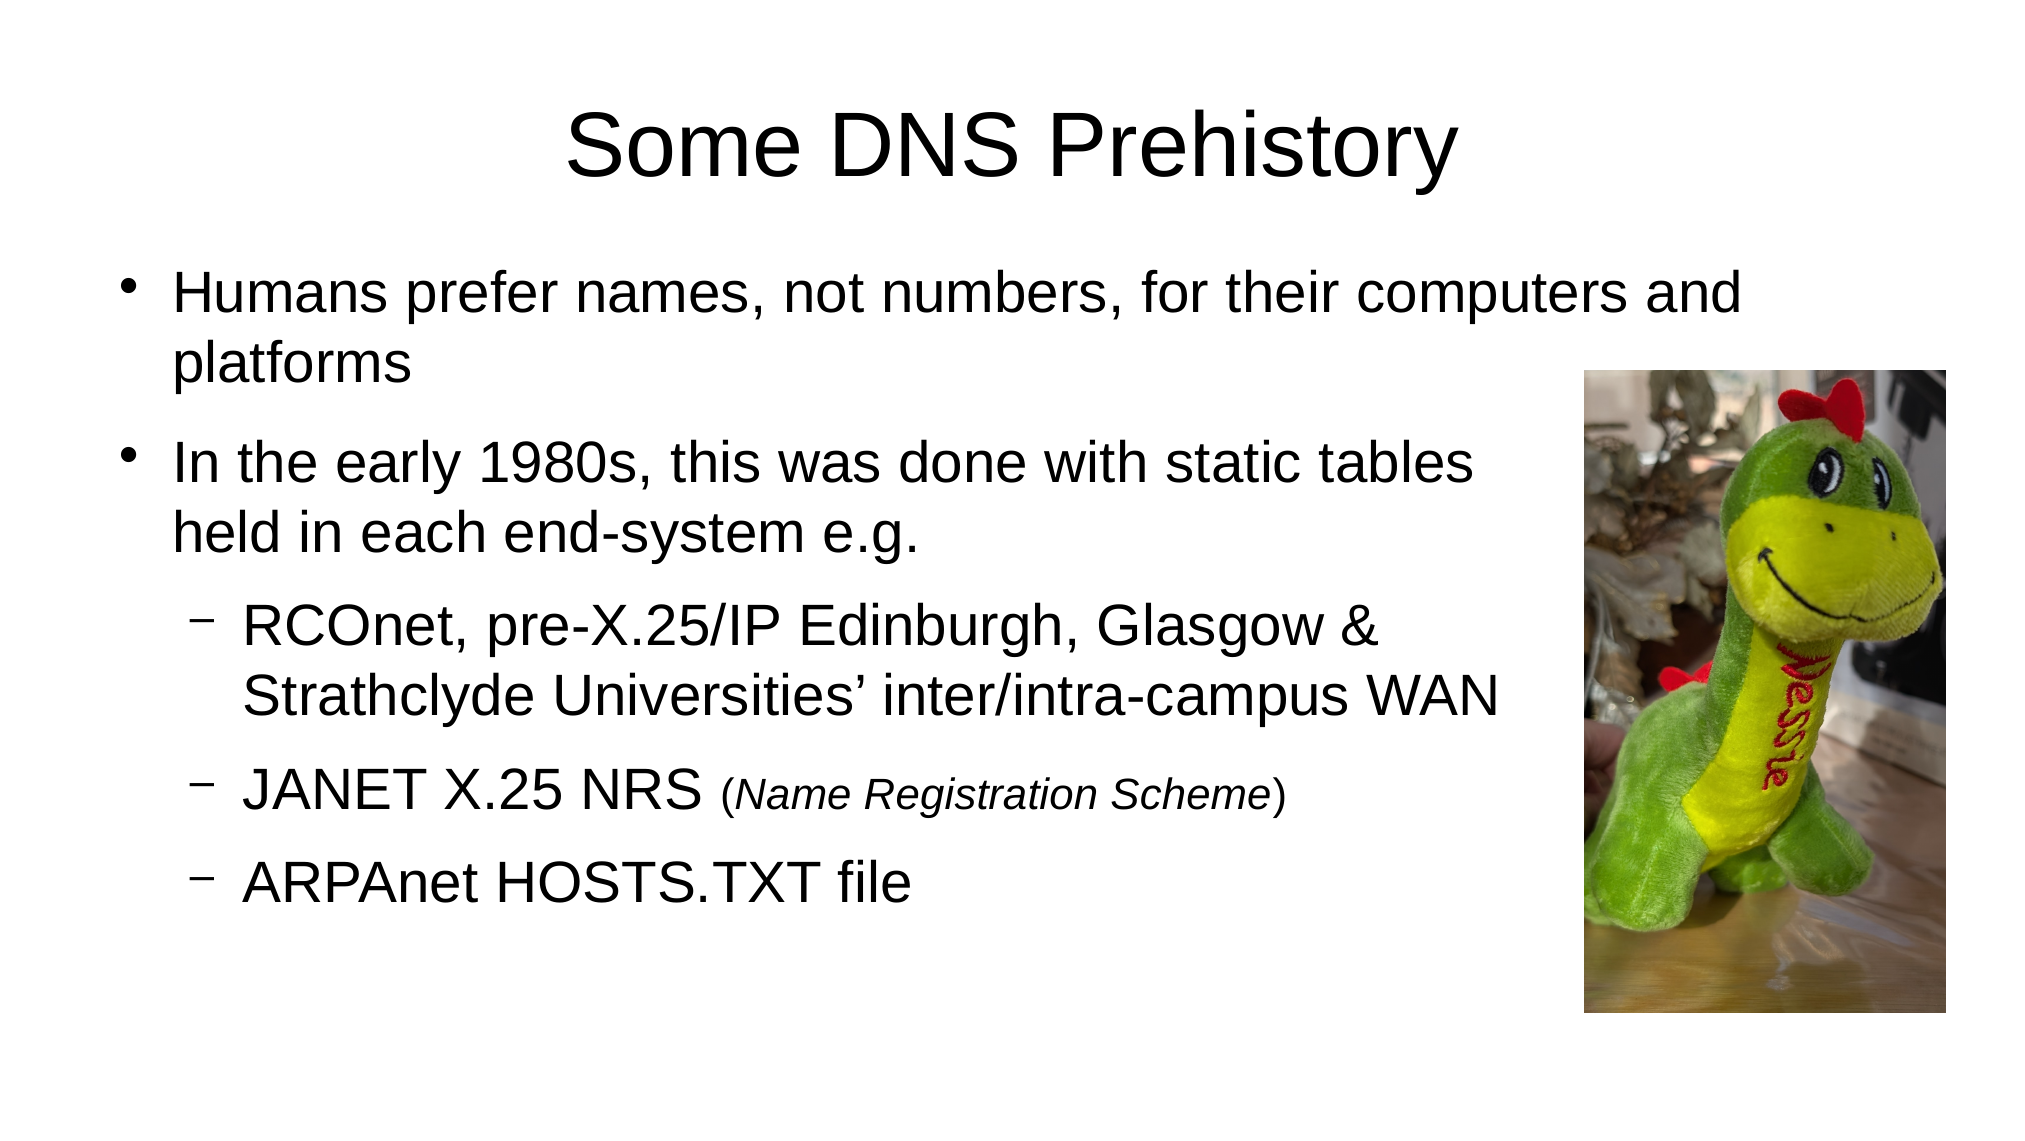

# Some DNS Prehistory
Humans prefer names, not numbers, for their computers and platforms
In the early 1980s, this was done with static tables
held in each end-system e.g.
RCOnet, pre-X.25/IP Edinburgh, Glasgow &
Strathclyde Universities’ inter/intra-campus WAN
JANET X.25 NRS (Name Registration Scheme)
ARPAnet HOSTS.TXT file